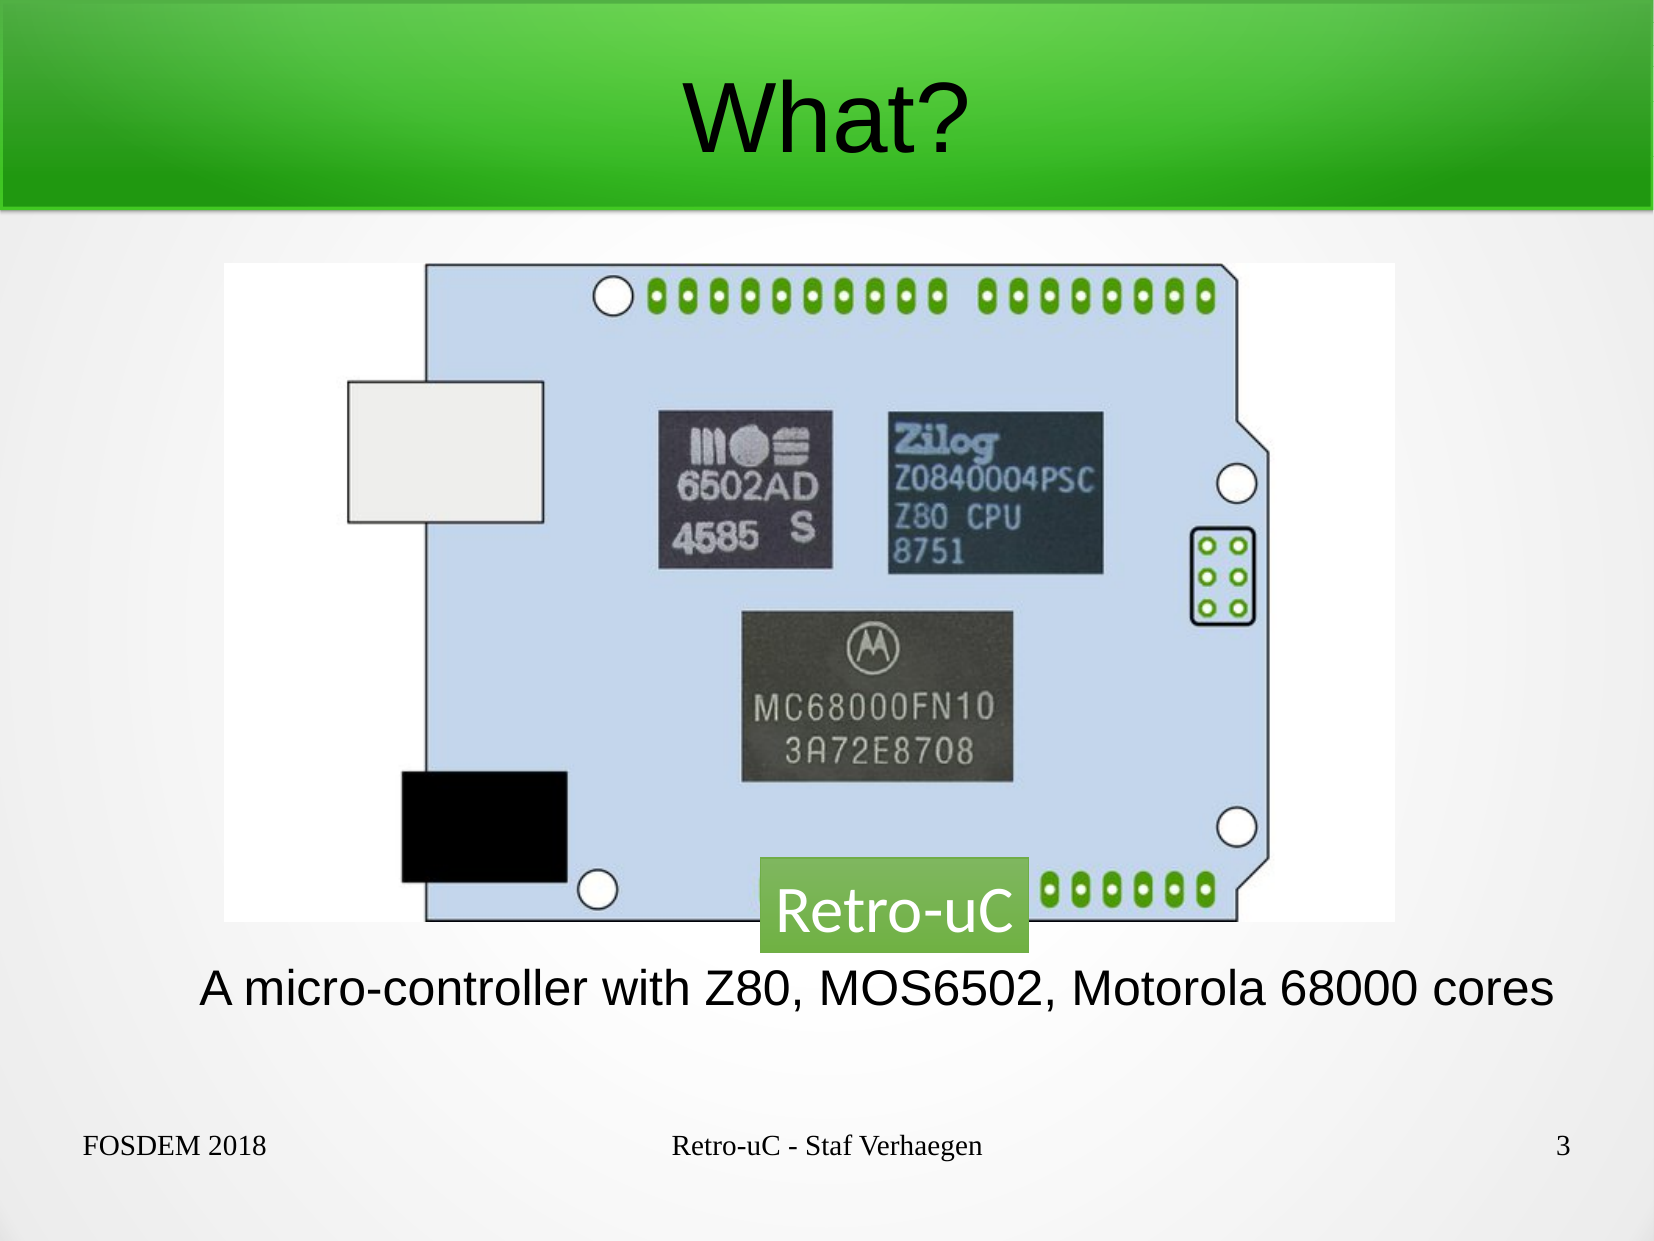

# What?
Retro-uC
A micro-controller with Z80, MOS6502, Motorola 68000 cores
FOSDEM 2018
Retro-uC - Staf Verhaegen
3